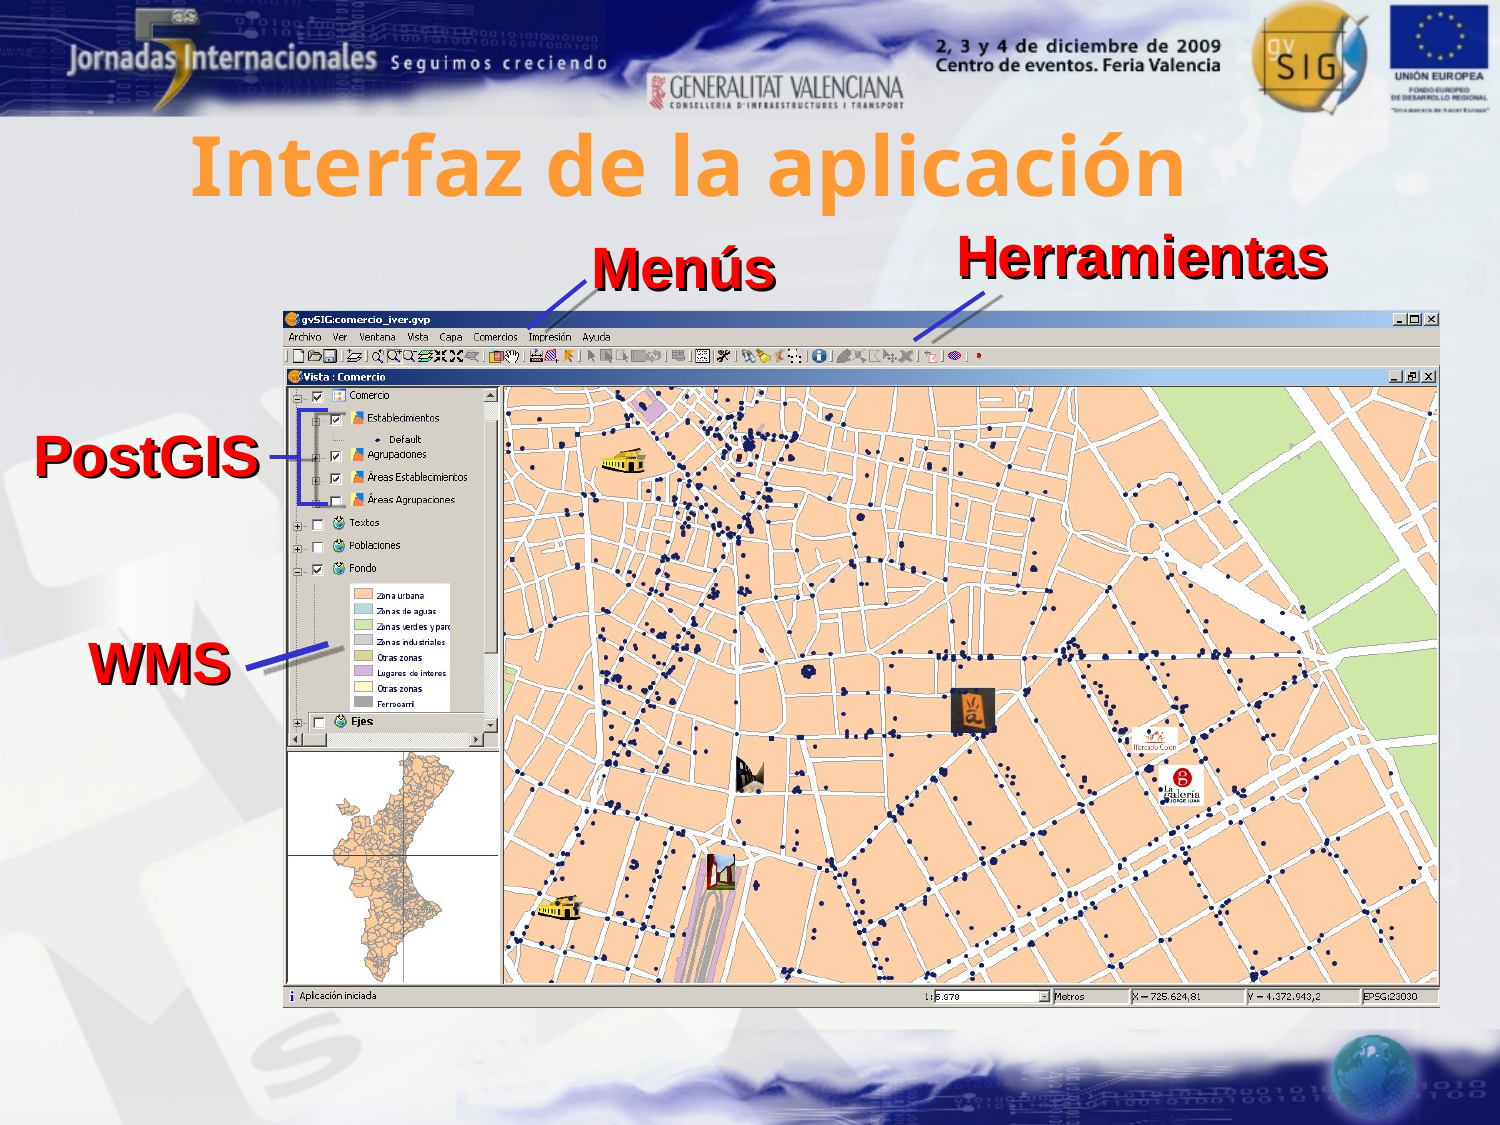

Interfaz de la aplicación
Herramientas
Menús
PostGIS
WMS